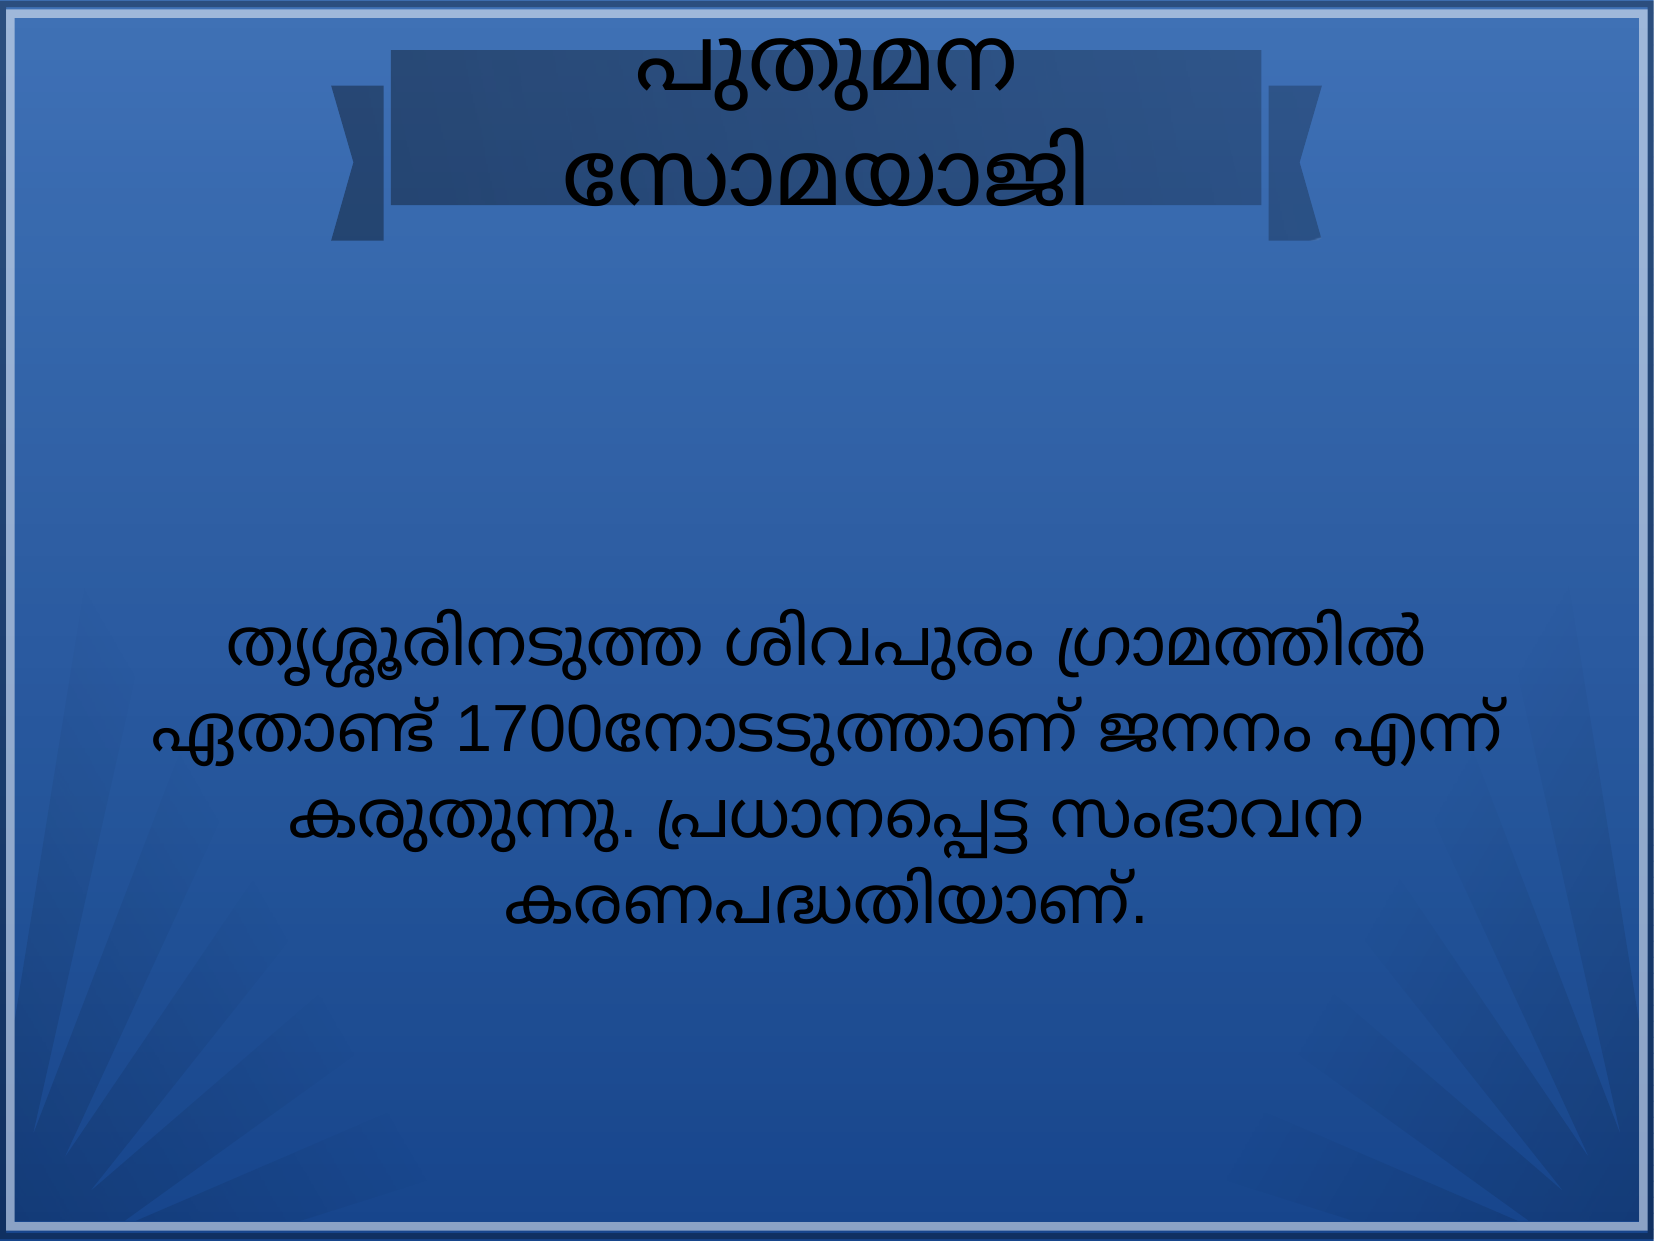

# പുതുമന സോമയാജി
തൃശ്ശൂരിനടുത്ത ശിവപുരം ഗ്രാമത്തിൽ ഏതാണ്ട് 1700നോടടുത്താണ് ജനനം എന്ന് കരുതുന്നു. പ്രധാനപ്പെട്ട സംഭാവന കരണപദ്ധതിയാണ്.